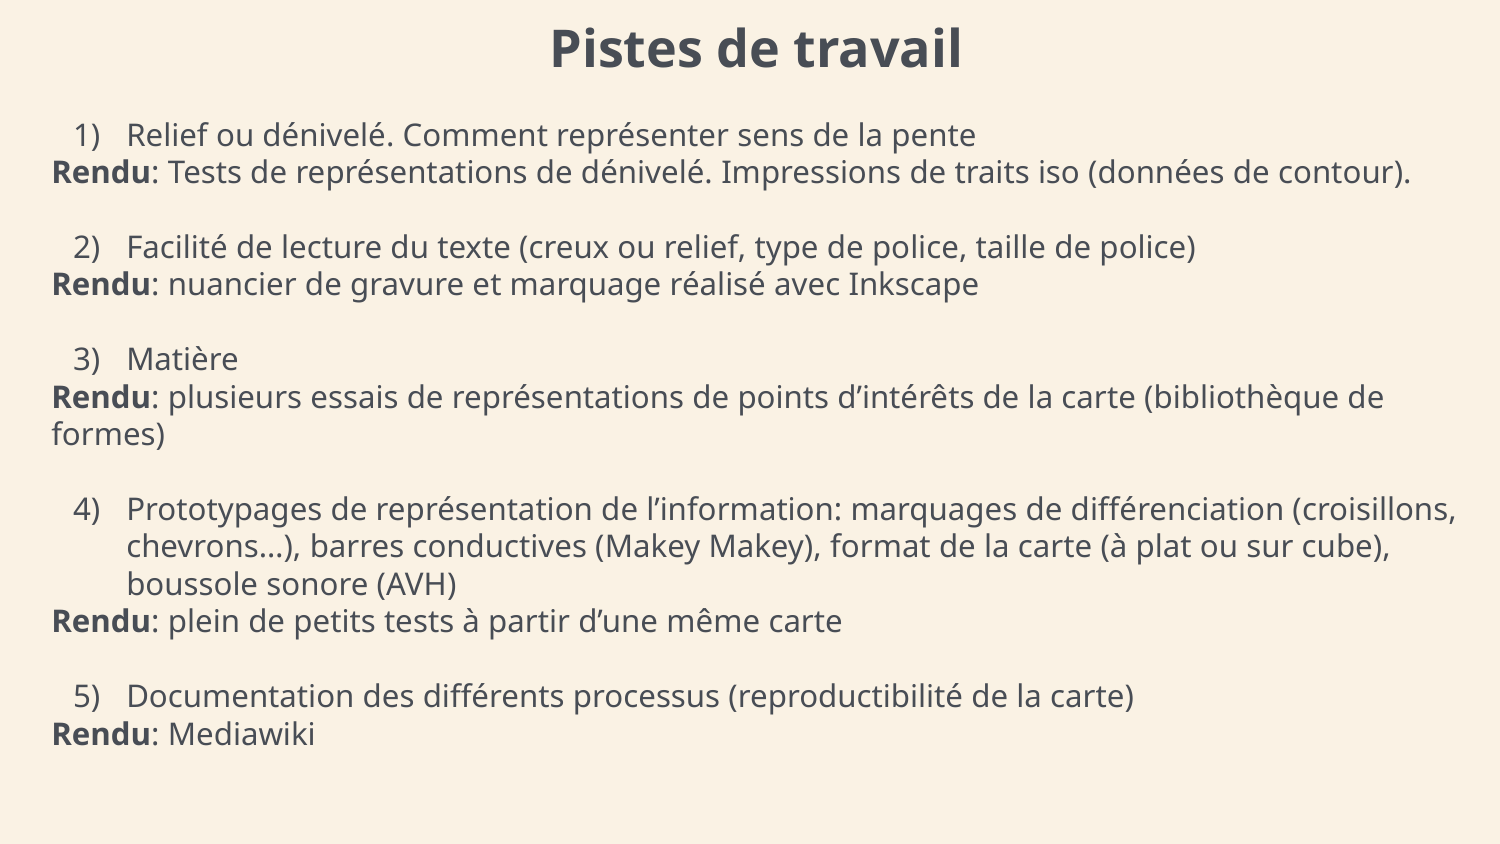

Pistes de travail
Relief ou dénivelé. Comment représenter sens de la pente
Rendu: Tests de représentations de dénivelé. Impressions de traits iso (données de contour).
Facilité de lecture du texte (creux ou relief, type de police, taille de police)
Rendu: nuancier de gravure et marquage réalisé avec Inkscape
Matière
Rendu: plusieurs essais de représentations de points d’intérêts de la carte (bibliothèque de formes)
Prototypages de représentation de l’information: marquages de différenciation (croisillons, chevrons…), barres conductives (Makey Makey), format de la carte (à plat ou sur cube), boussole sonore (AVH)
Rendu: plein de petits tests à partir d’une même carte
Documentation des différents processus (reproductibilité de la carte)
Rendu: Mediawiki